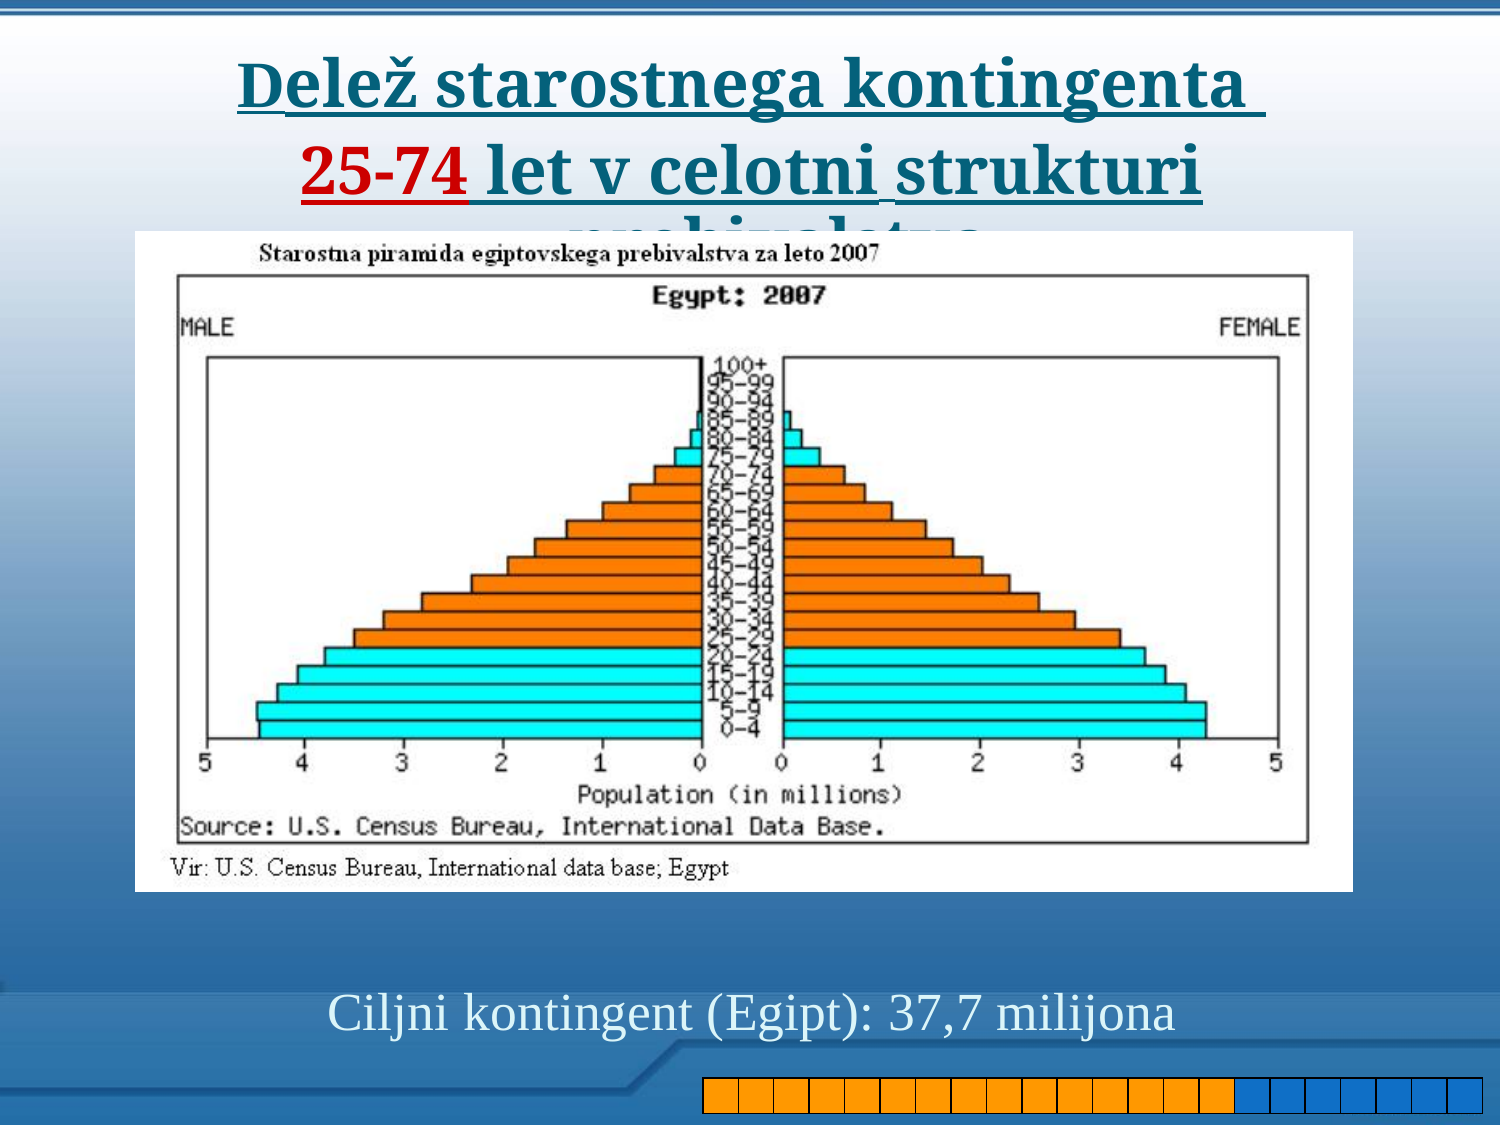

# Delež starostnega kontingenta
25-74 let v celotni strukturi prebivalstva
Ciljni kontingent (Egipt): 37,7 milijona